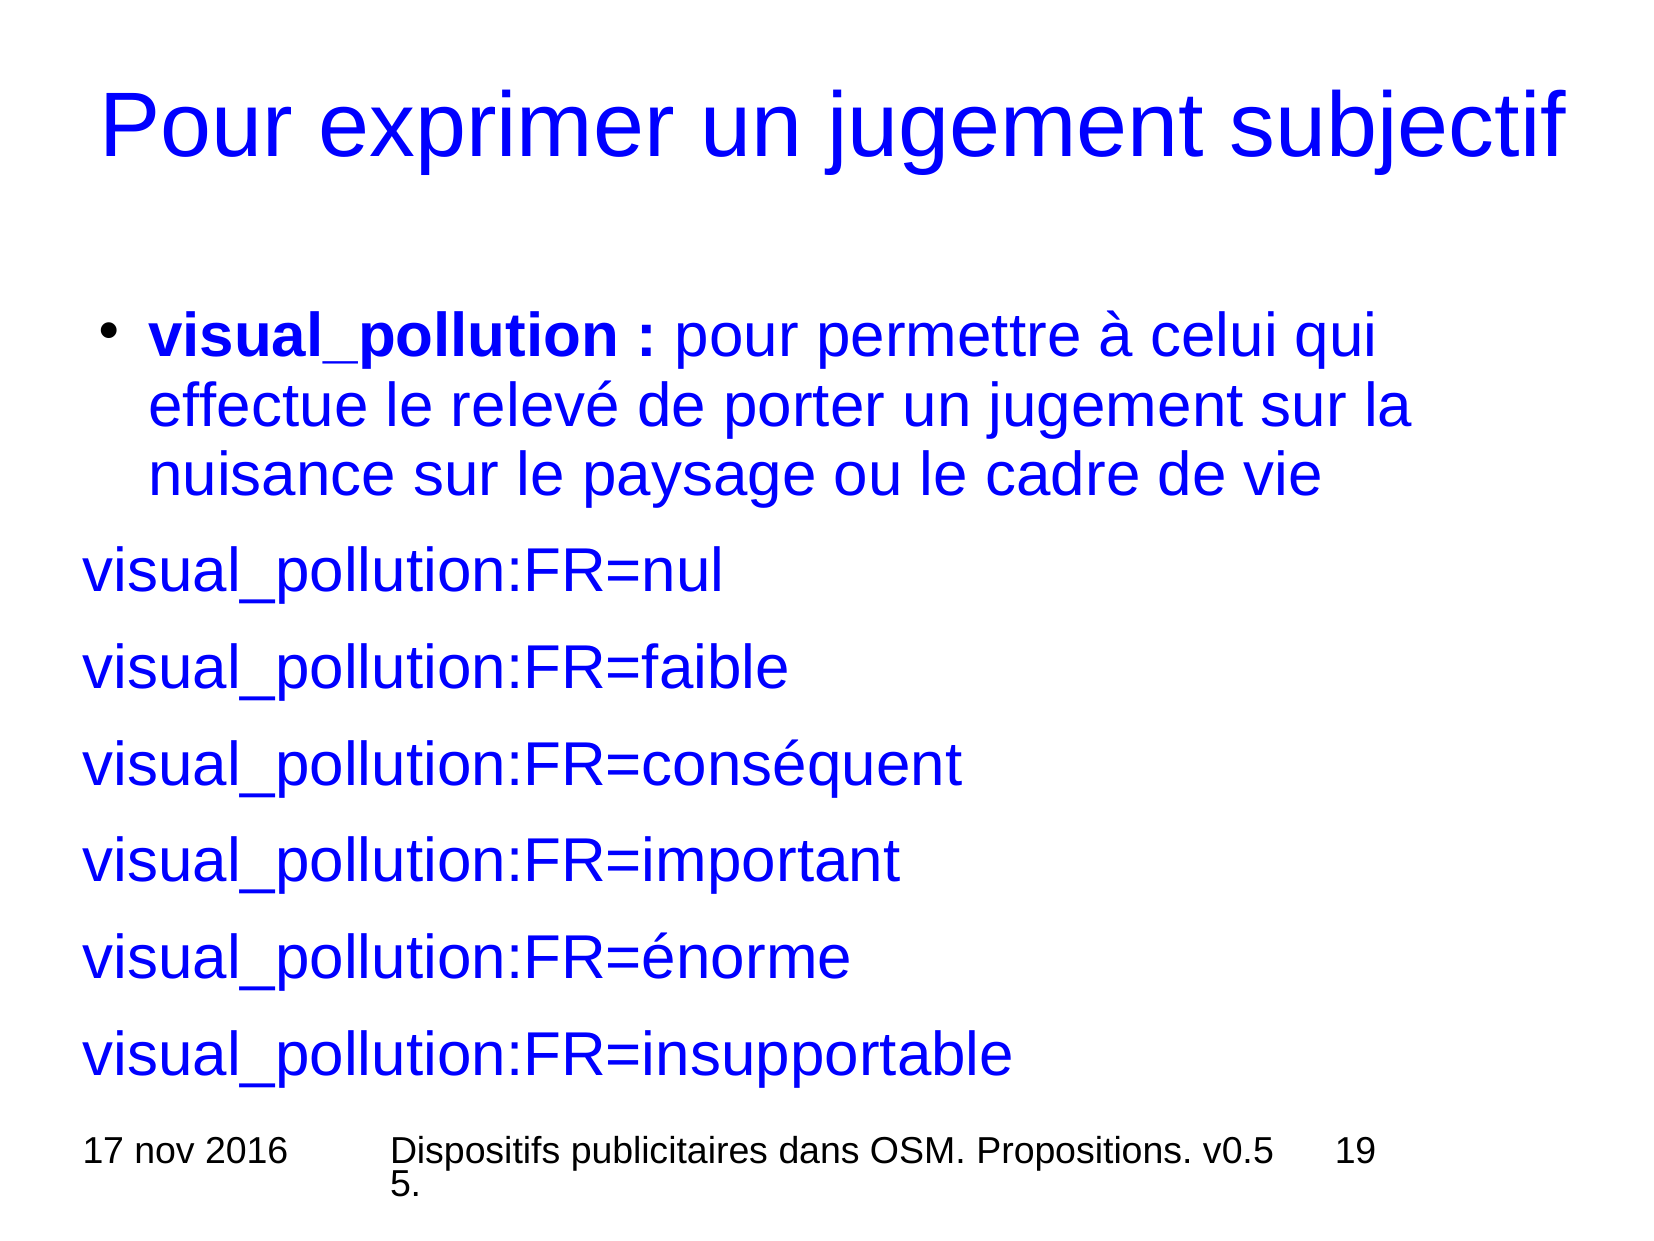

# Pour exprimer un jugement subjectif
visual_pollution : pour permettre à celui qui effectue le relevé de porter un jugement sur la nuisance sur le paysage ou le cadre de vie
visual_pollution:FR=nul
visual_pollution:FR=faible
visual_pollution:FR=conséquent
visual_pollution:FR=important
visual_pollution:FR=énorme
visual_pollution:FR=insupportable
17 nov 2016
Dispositifs publicitaires dans OSM. Propositions. v0.55.
19